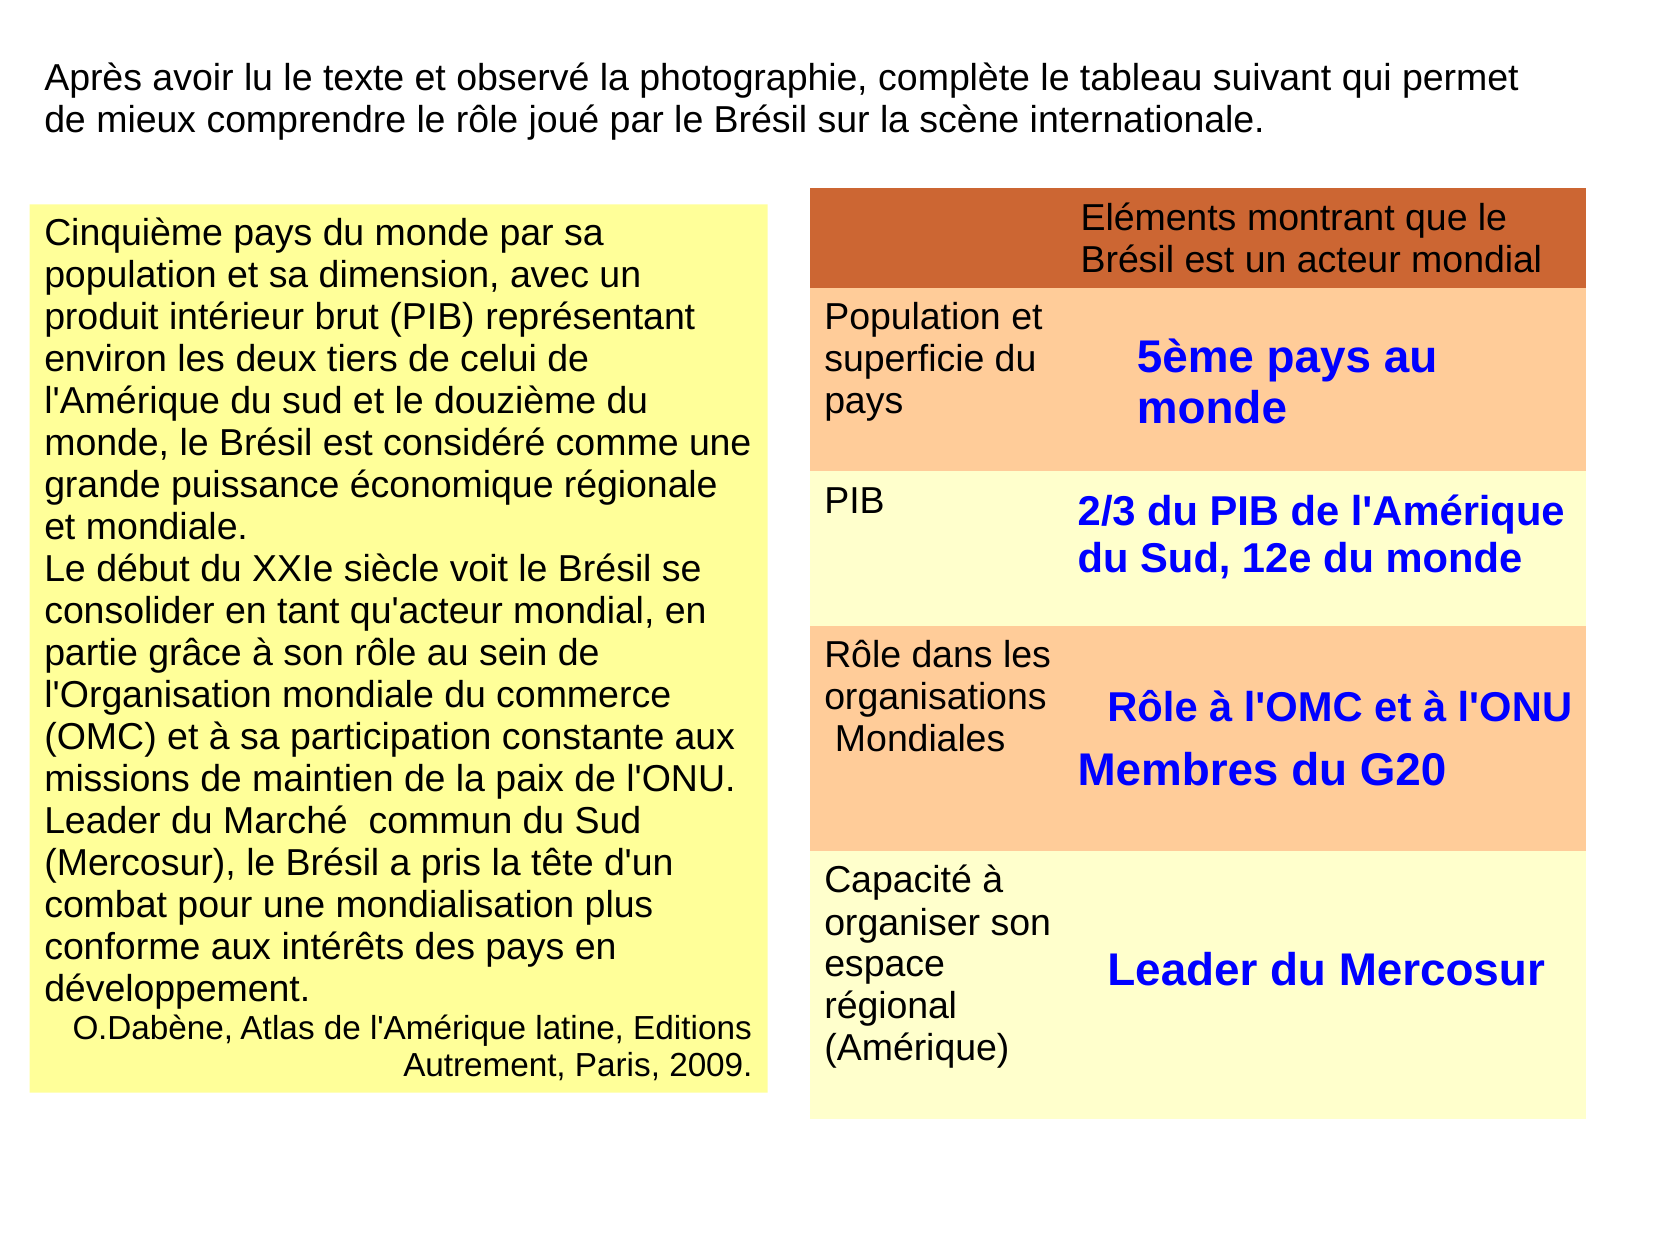

Après avoir lu le texte et observé la photographie, complète le tableau suivant qui permet de mieux comprendre le rôle joué par le Brésil sur la scène internationale.
| | Eléments montrant que le Brésil est un acteur mondial |
| --- | --- |
| Population et superficie du pays | |
| PIB | |
| Rôle dans les organisations Mondiales | |
| Capacité à organiser son espace régional (Amérique) | |
Cinquième pays du monde par sa population et sa dimension, avec un produit intérieur brut (PIB) représentant environ les deux tiers de celui de l'Amérique du sud et le douzième du monde, le Brésil est considéré comme une grande puissance économique régionale et mondiale.
Le début du XXIe siècle voit le Brésil se consolider en tant qu'acteur mondial, en partie grâce à son rôle au sein de l'Organisation mondiale du commerce (OMC) et à sa participation constante aux missions de maintien de la paix de l'ONU. Leader du Marché commun du Sud (Mercosur), le Brésil a pris la tête d'un combat pour une mondialisation plus conforme aux intérêts des pays en développement.
O.Dabène, Atlas de l'Amérique latine, Editions Autrement, Paris, 2009.
5ème pays au monde
2/3 du PIB de l'Amérique du Sud, 12e du monde
Rôle à l'OMC et à l'ONU
Membres du G20
Leader du Mercosur